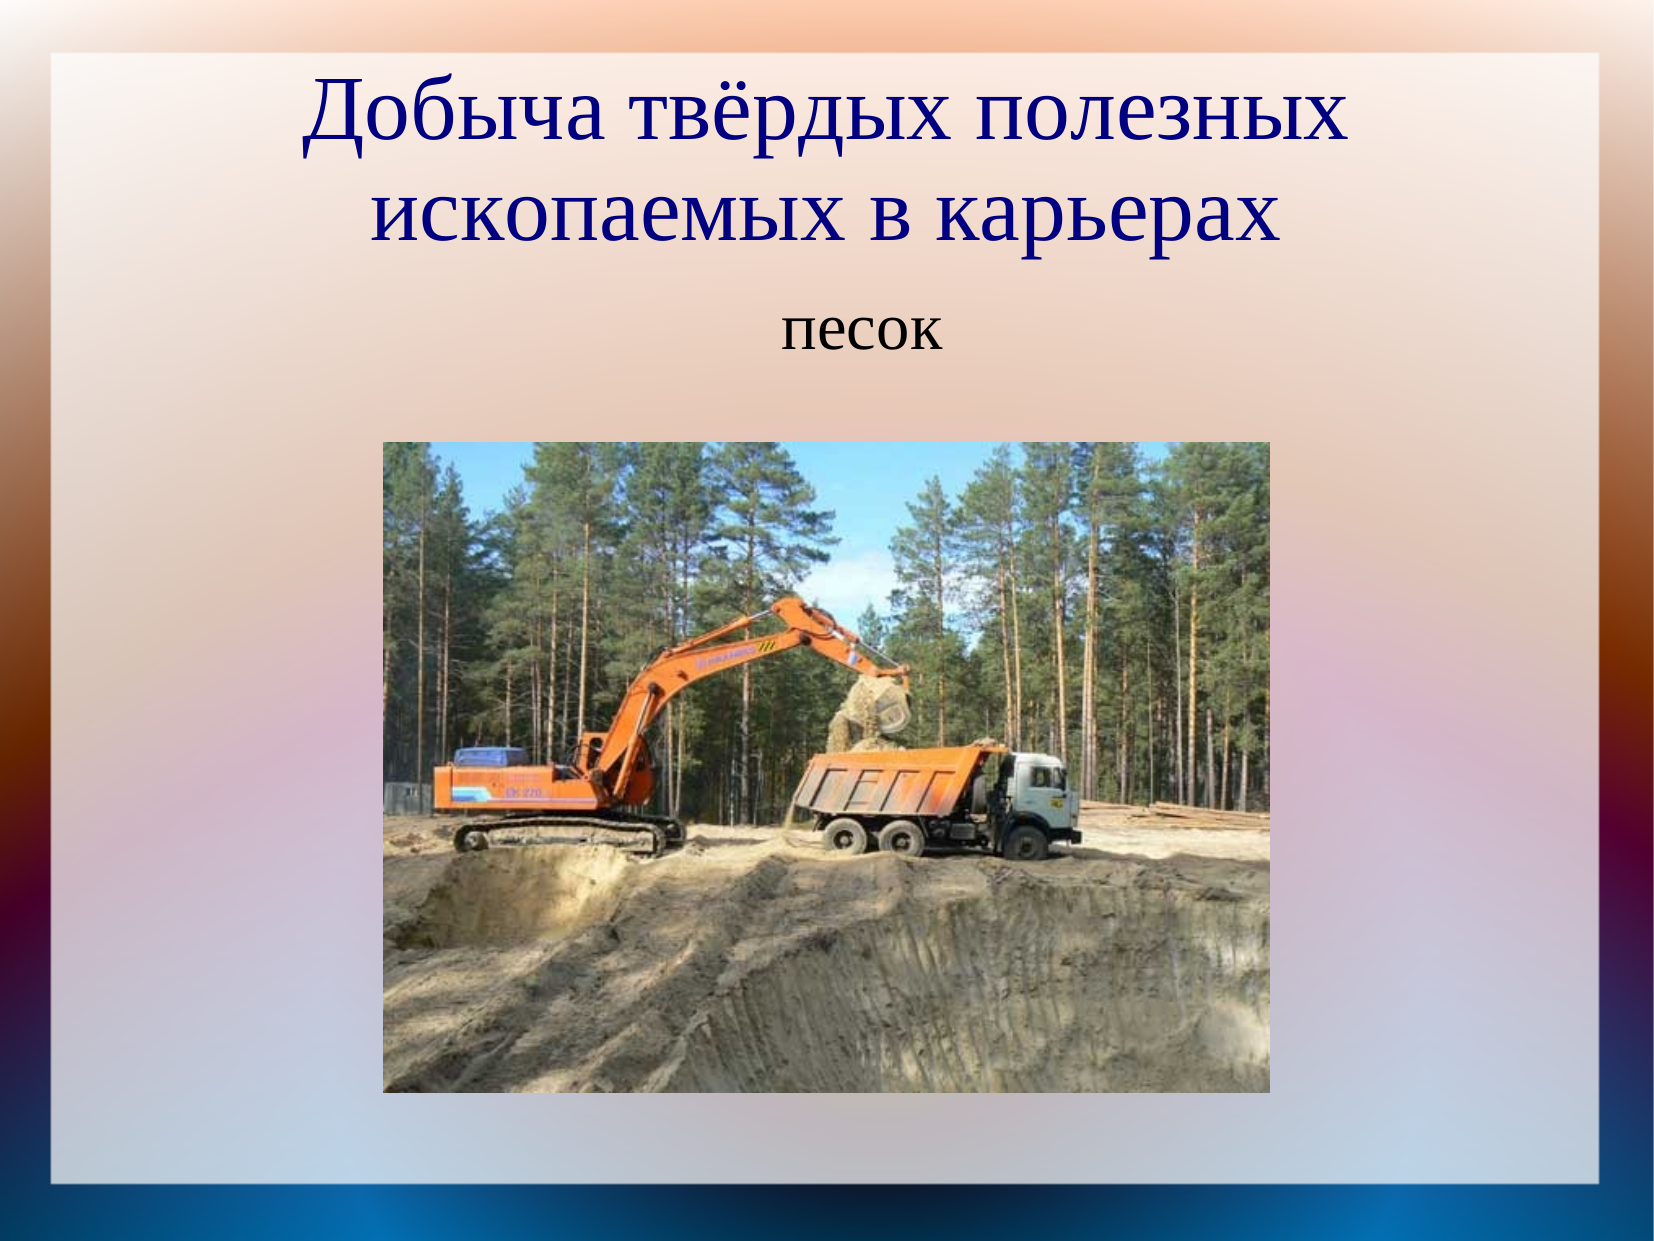

# Добыча твёрдых полезных ископаемых в карьерах
песок